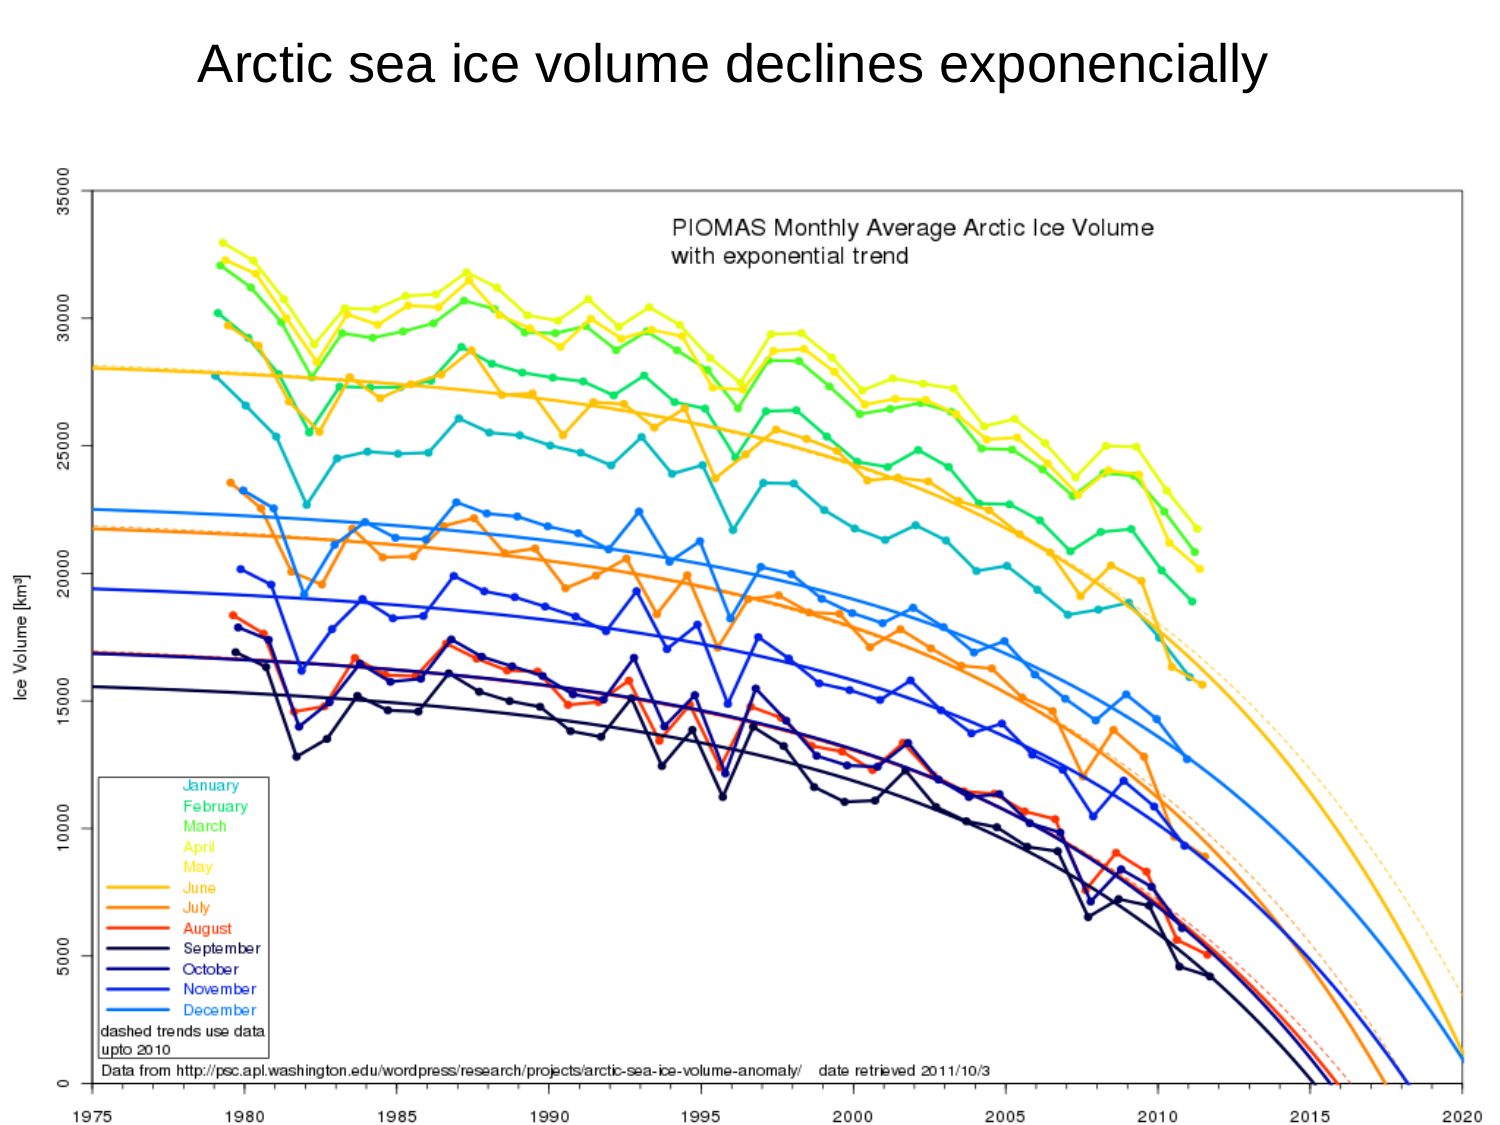

# Arctic sea ice volume declines exponencially